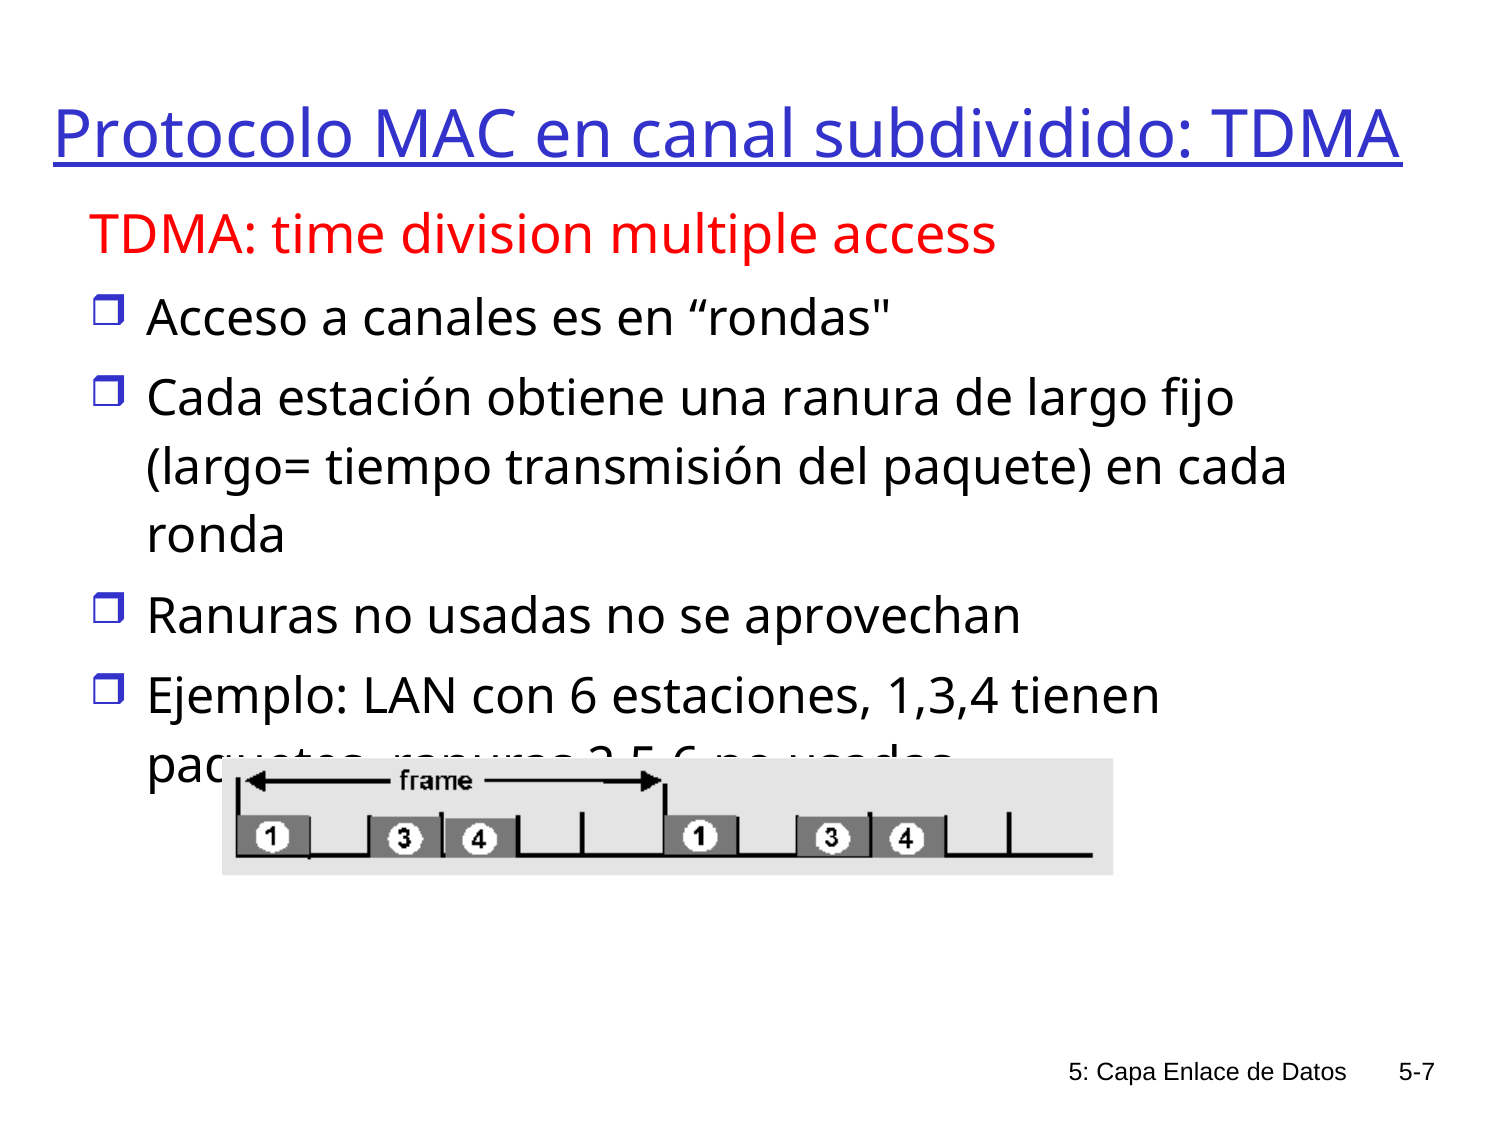

# Protocolo MAC en canal subdividido: TDMA
TDMA: time division multiple access
Acceso a canales es en “rondas"
Cada estación obtiene una ranura de largo fijo (largo= tiempo transmisión del paquete) en cada ronda
Ranuras no usadas no se aprovechan
Ejemplo: LAN con 6 estaciones, 1,3,4 tienen paquetes, ranuras 2,5,6 no usadas
7